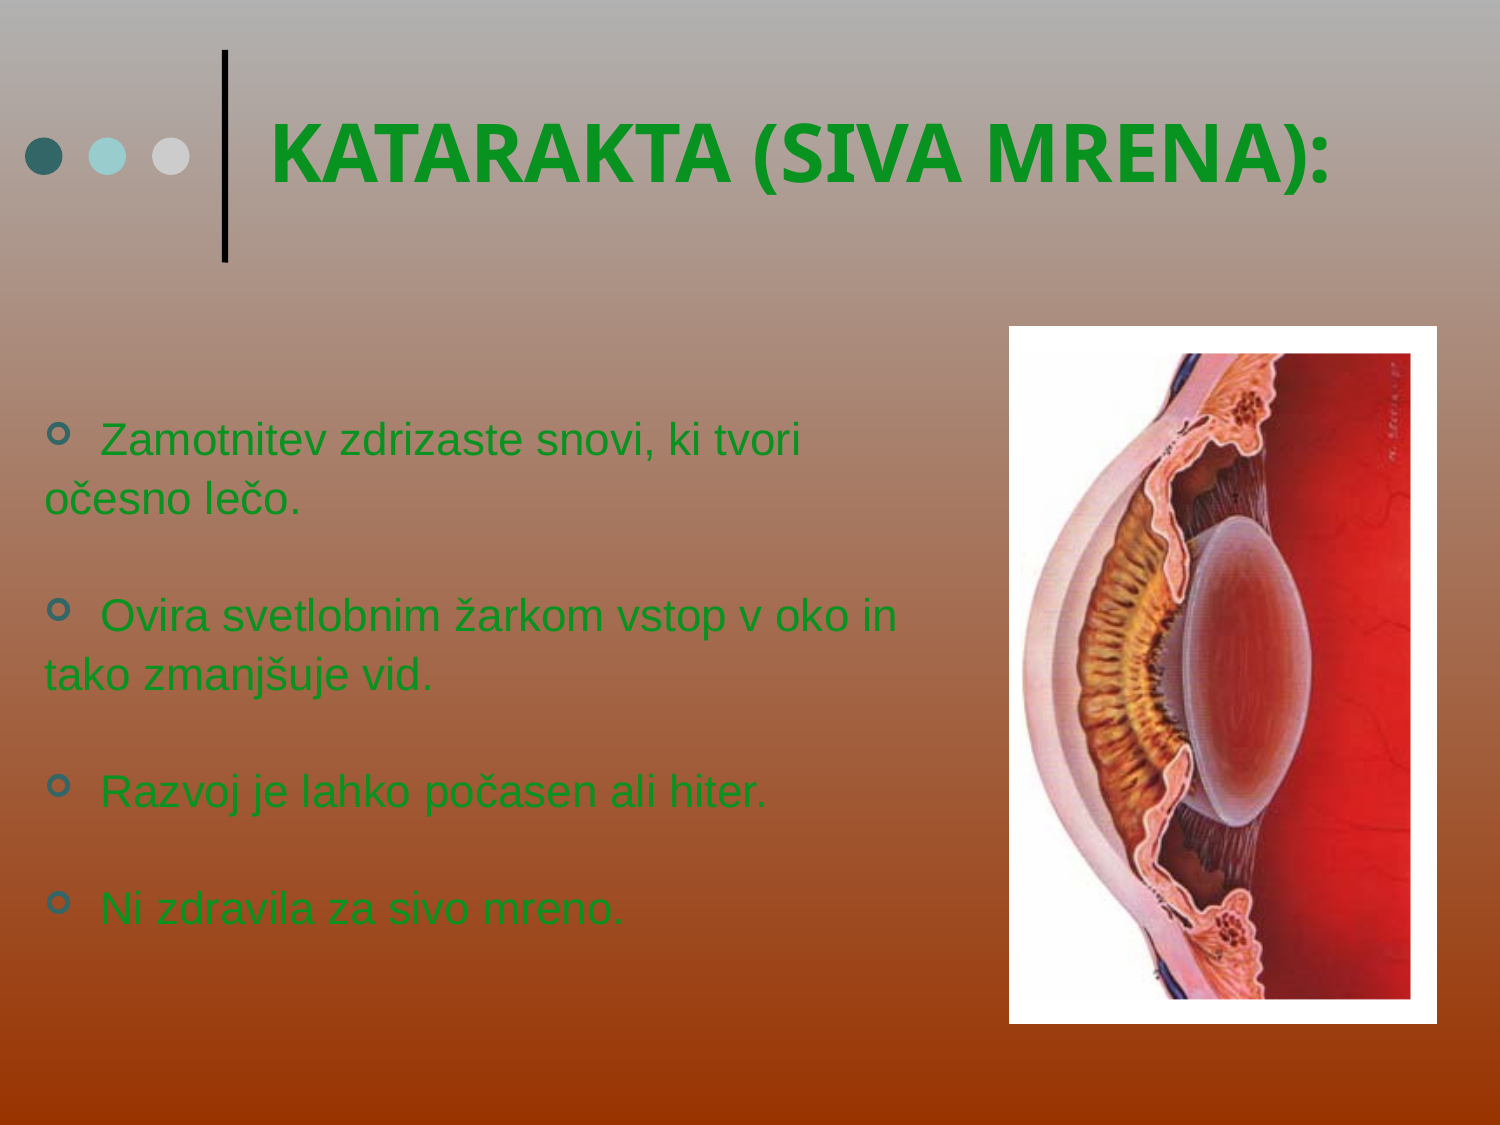

# KATARAKTA (SIVA MRENA):
Zamotnitev zdrizaste snovi, ki tvori
očesno lečo.
Ovira svetlobnim žarkom vstop v oko in
tako zmanjšuje vid.
Razvoj je lahko počasen ali hiter.
Ni zdravila za sivo mreno.